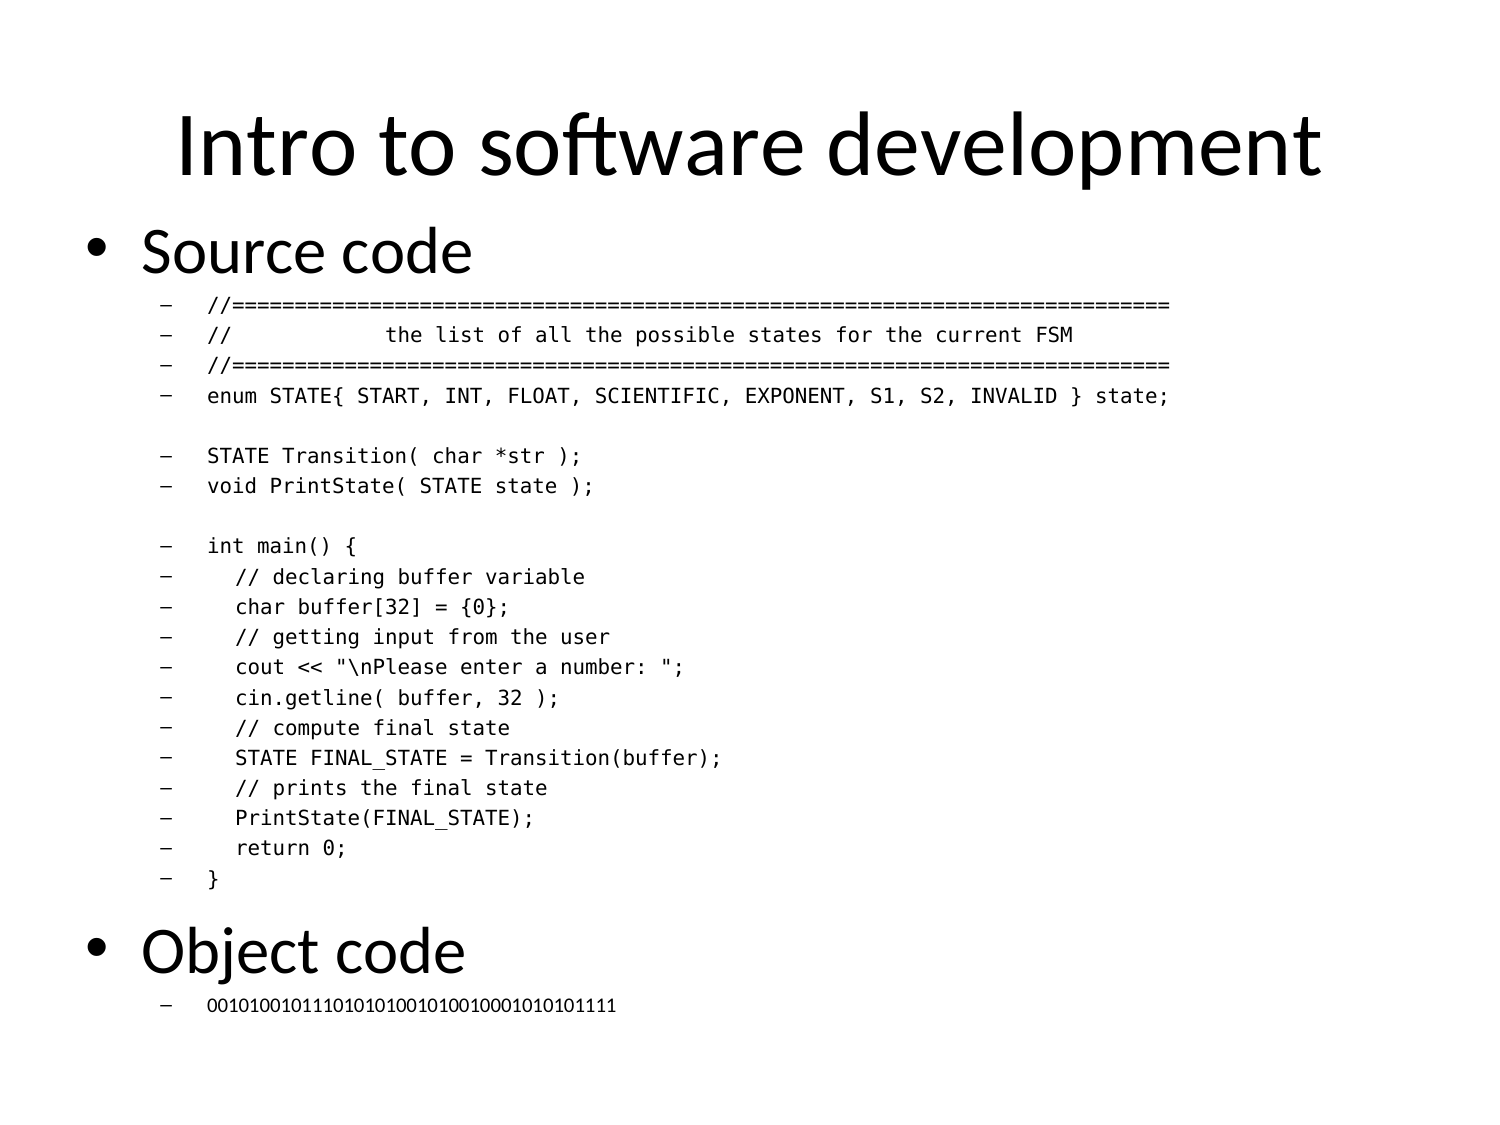

# Intro to software development
Source code
//===========================================================================
//		the list of all the possible states for the current FSM
//===========================================================================
enum STATE{ START, INT, FLOAT, SCIENTIFIC, EXPONENT, S1, S2, INVALID } state;
STATE Transition( char *str );
void PrintState( STATE state );
int main() {
	// declaring buffer variable
	char buffer[32] = {0};
	// getting input from the user
	cout << "\nPlease enter a number: ";
	cin.getline( buffer, 32 );
	// compute final state
	STATE FINAL_STATE = Transition(buffer);
	// prints the final state
	PrintState(FINAL_STATE);
	return 0;
}
Object code
001010010111010101001010010001010101111